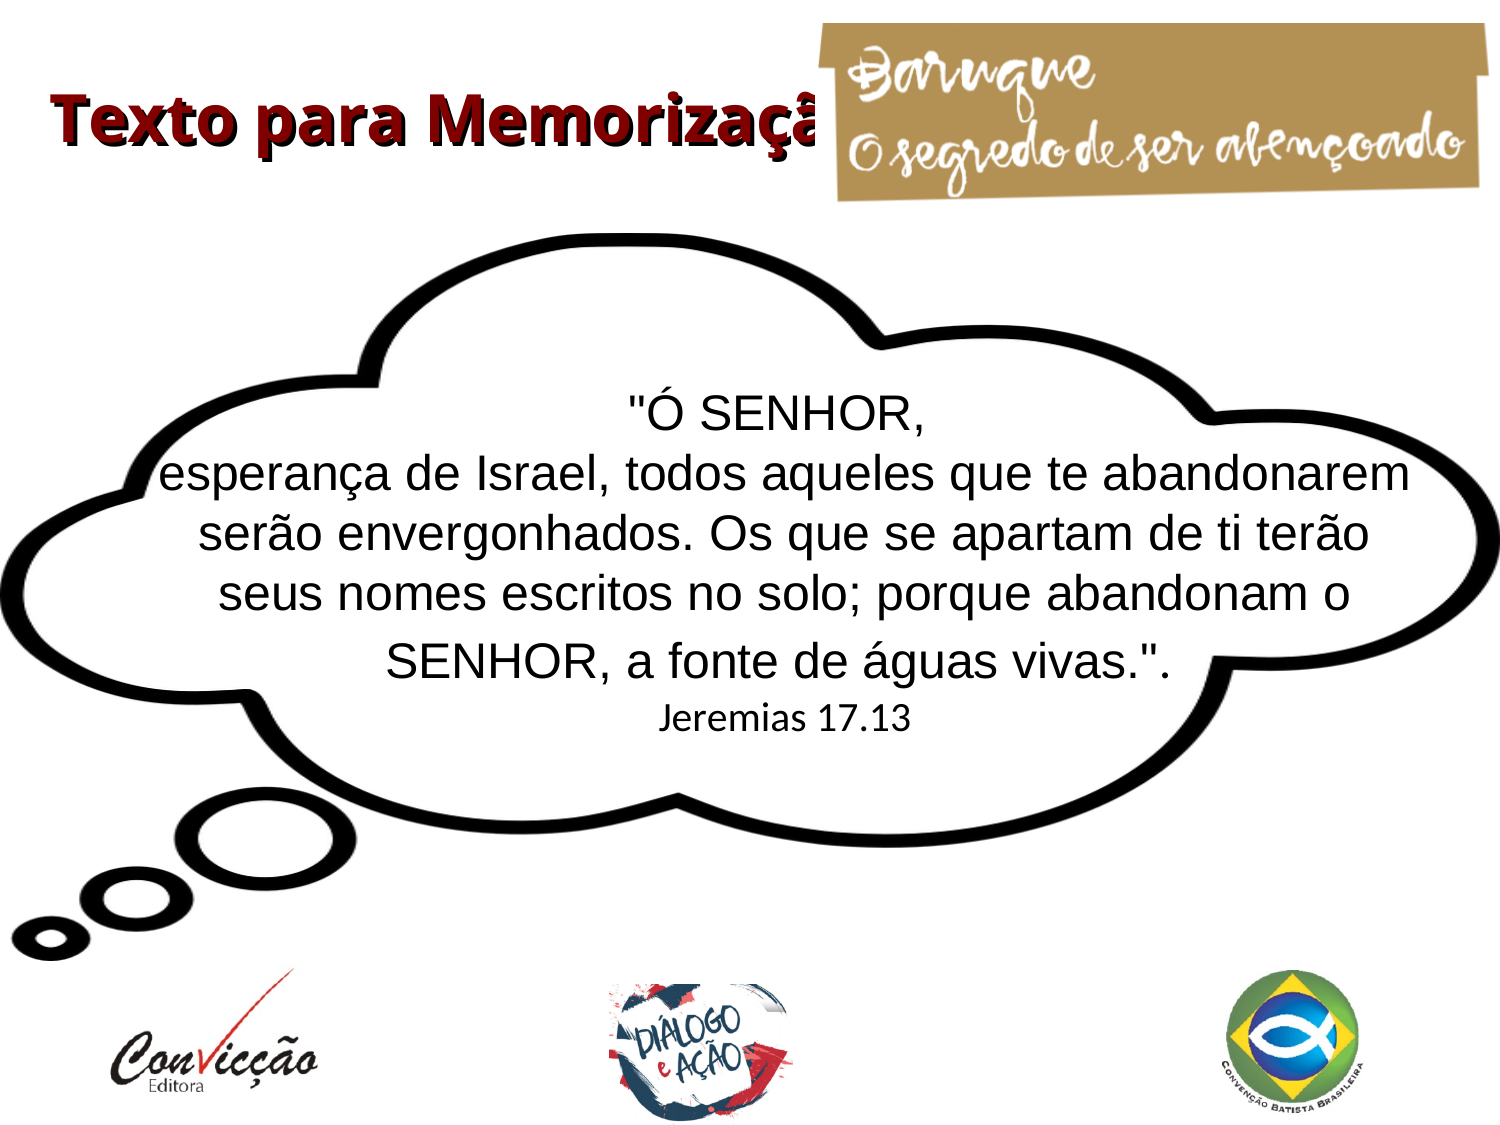

Texto para Memorização
"Ó SENHOR,
esperança de Israel, todos aqueles que te abandonarem serão envergonhados. Os que se apartam de ti terão seus nomes escritos no solo; porque abandonam o SENHOR, a fonte de águas vivas.".
Jeremias 17.13